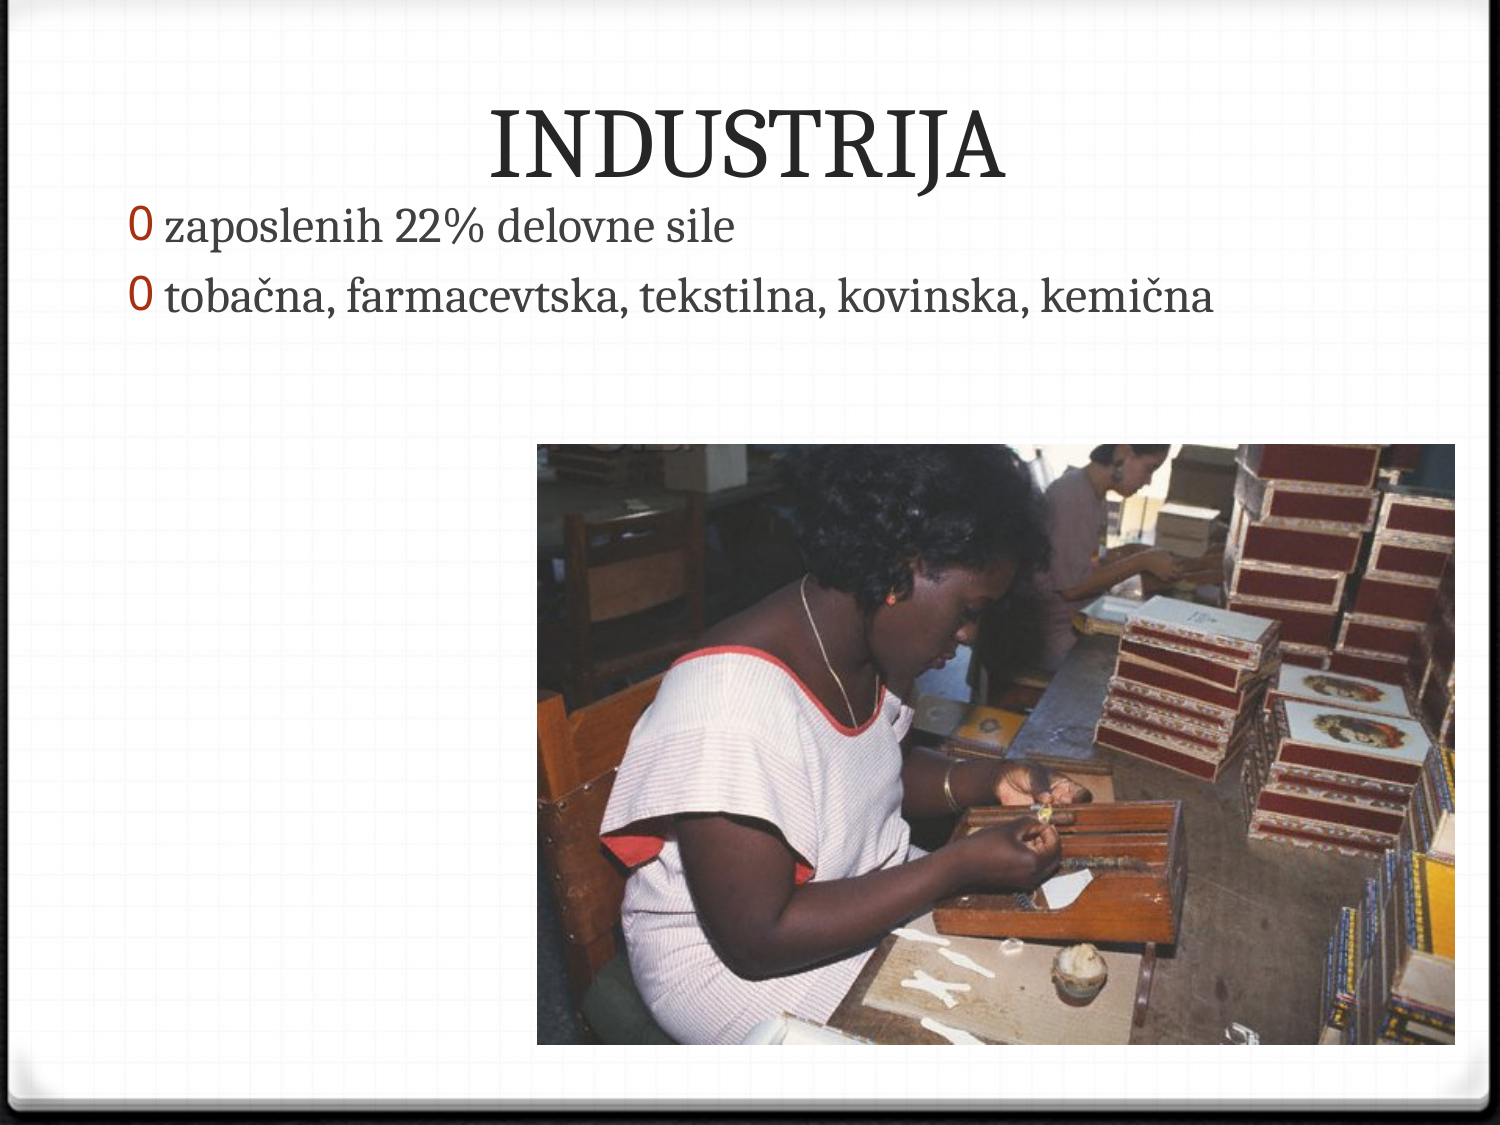

# INDUSTRIJA
zaposlenih 22% delovne sile
tobačna, farmacevtska, tekstilna, kovinska, kemična